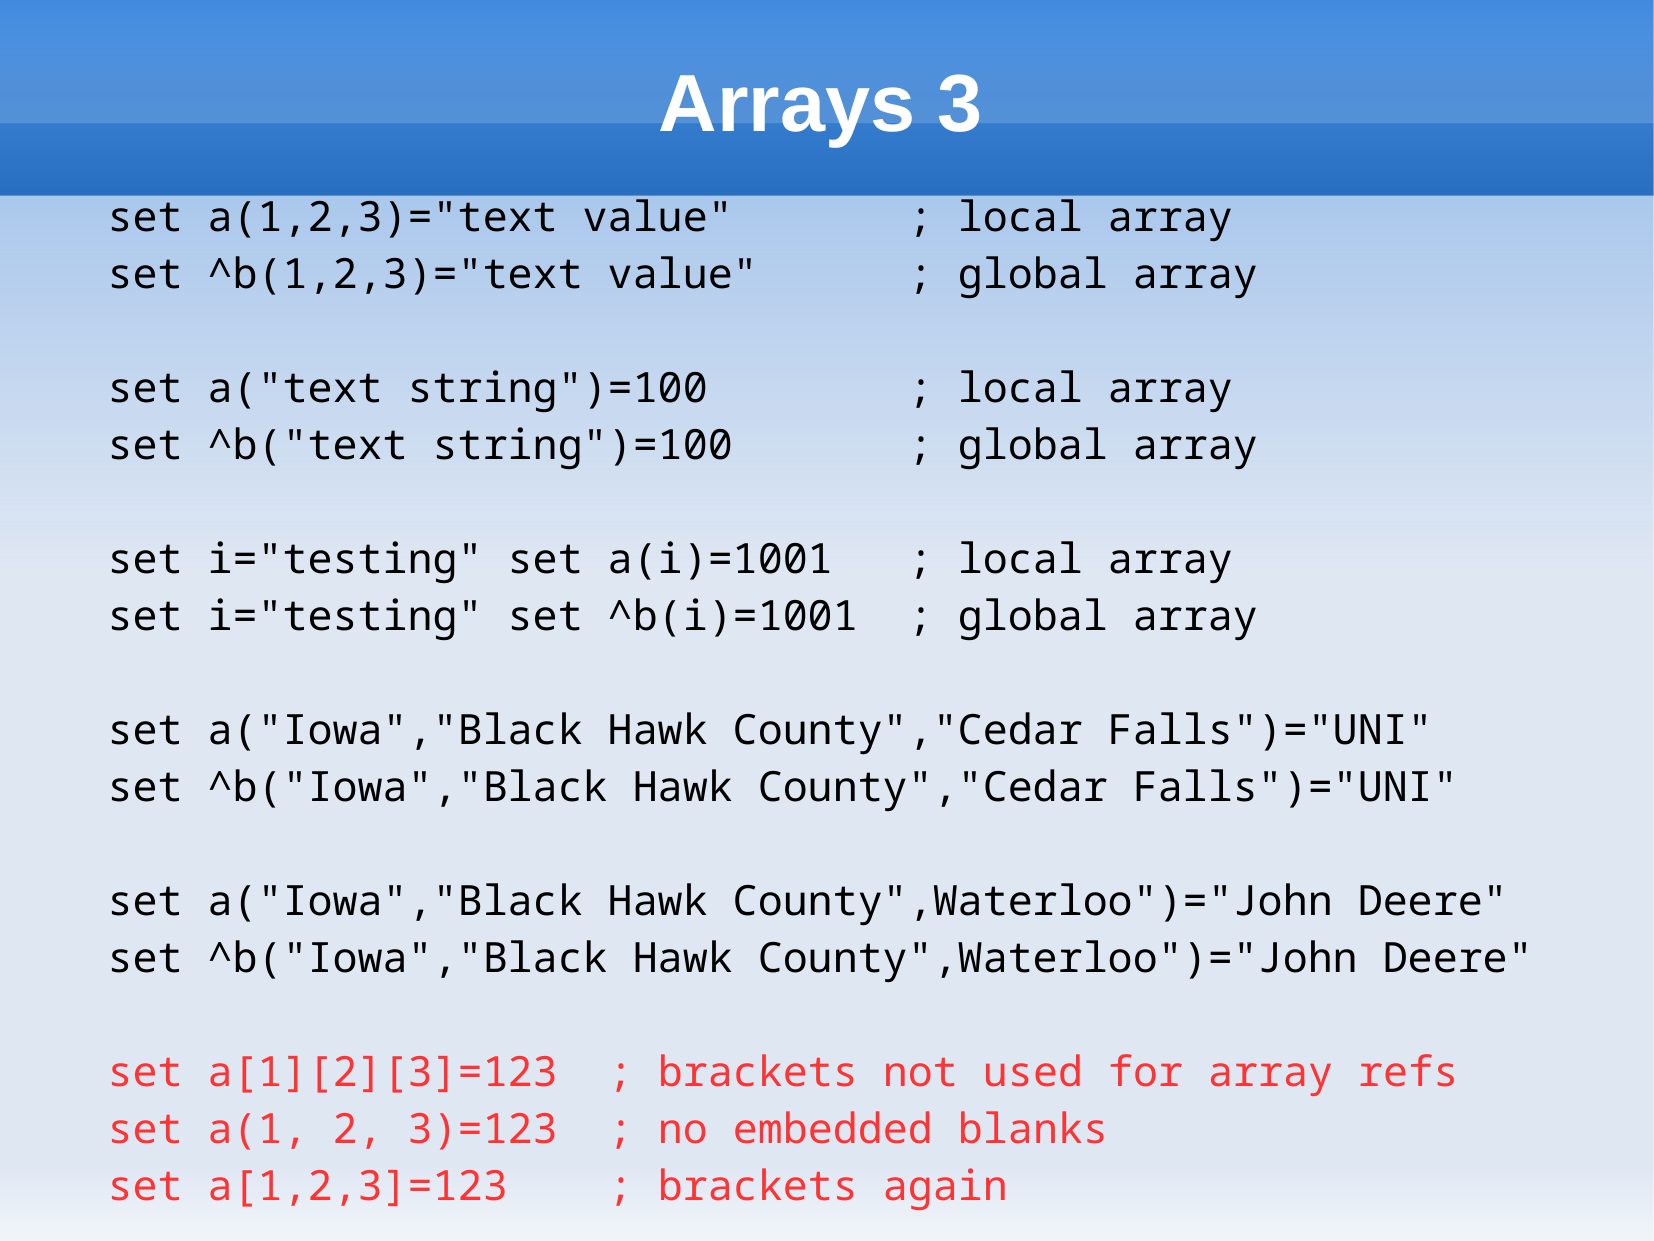

# Arrays 3
 set a(1,2,3)="text value"			; local array
 set ^b(1,2,3)="text value"		; global array
 set a("text string")=100			; local array
 set ^b("text string")=100			; global array
 set i="testing" set a(i)=1001	; local array
 set i="testing" set ^b(i)=1001	; global array
 set a("Iowa","Black Hawk County","Cedar Falls")="UNI"
 set ^b("Iowa","Black Hawk County","Cedar Falls")="UNI"
 set a("Iowa","Black Hawk County",Waterloo")="John Deere"
 set ^b("Iowa","Black Hawk County",Waterloo")="John Deere"
 set a[1][2][3]=123	; brackets not used for array refs
 set a(1, 2, 3)=123	; no embedded blanks
 set a[1,2,3]=123		; brackets again